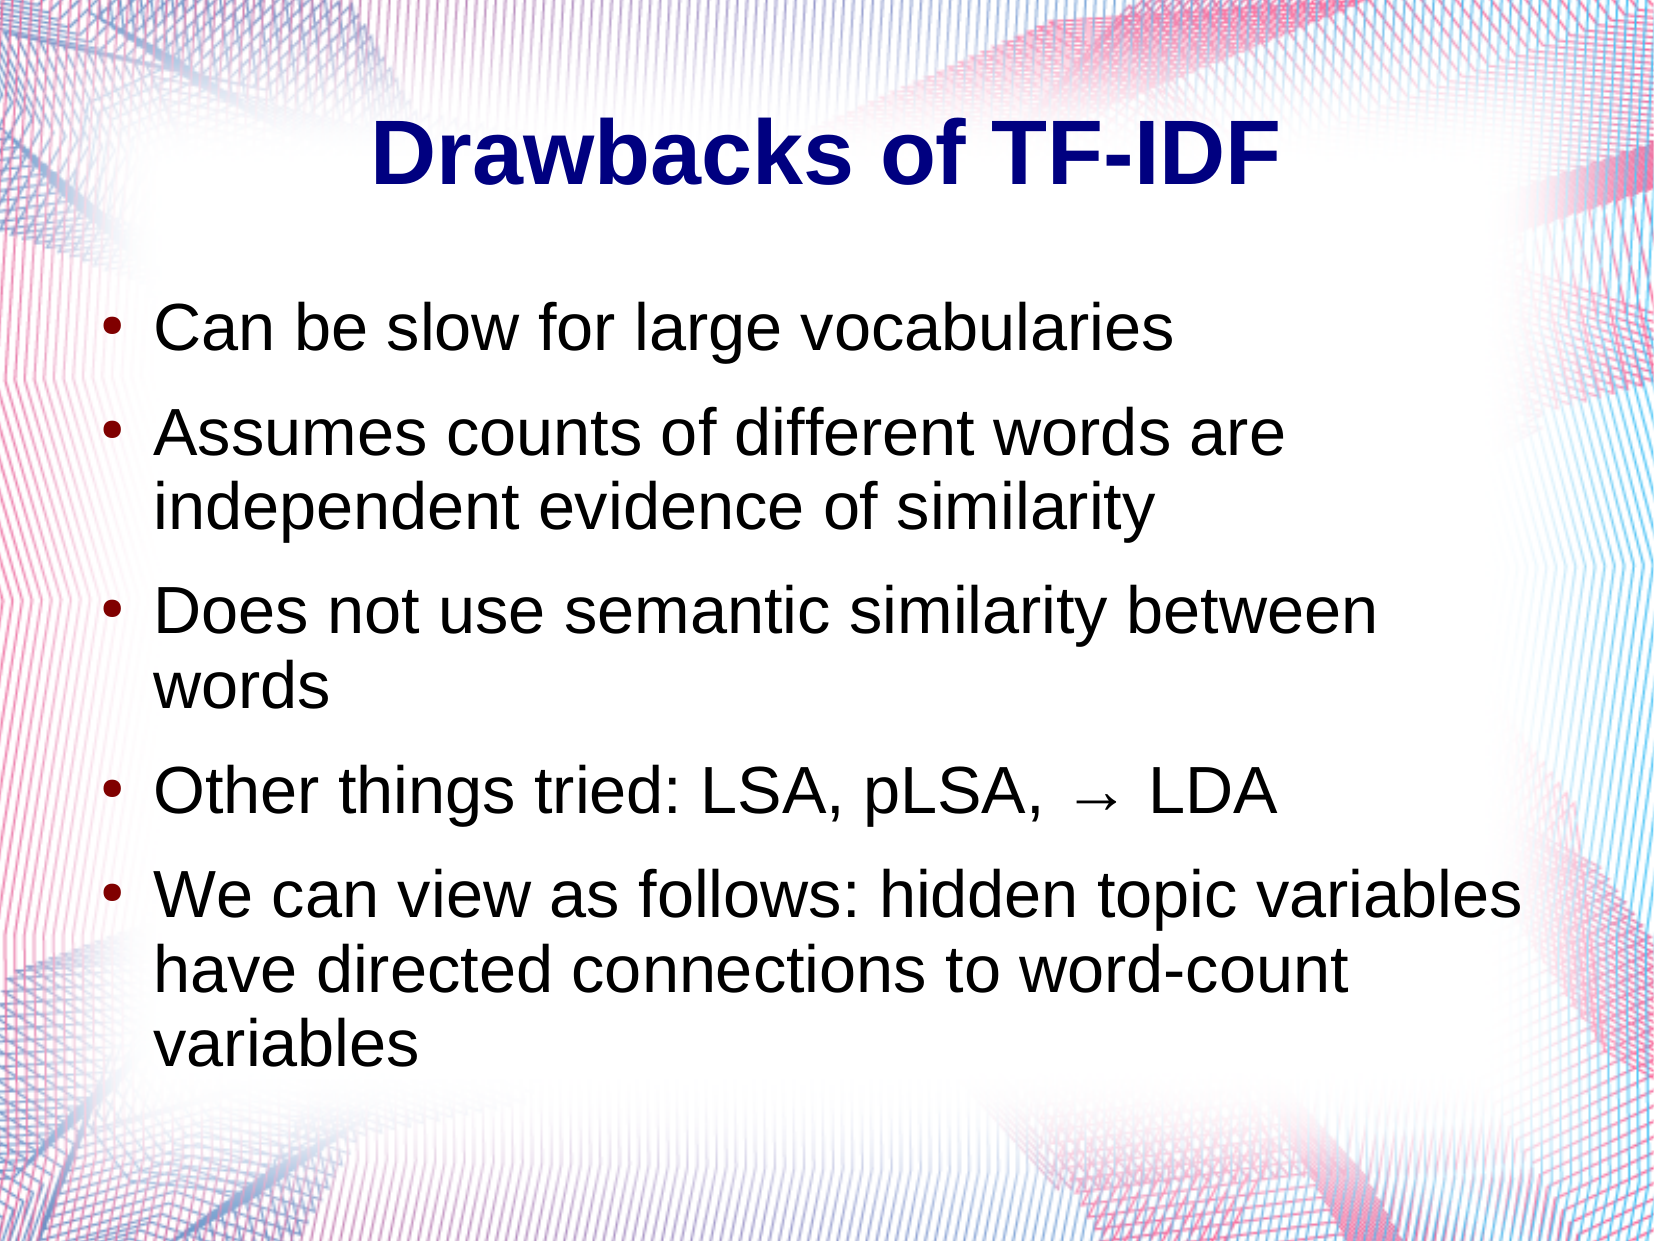

# Drawbacks of TF-IDF
Can be slow for large vocabularies
Assumes counts of different words are independent evidence of similarity
Does not use semantic similarity between words
Other things tried: LSA, pLSA, → LDA
We can view as follows: hidden topic variables have directed connections to word-count variables